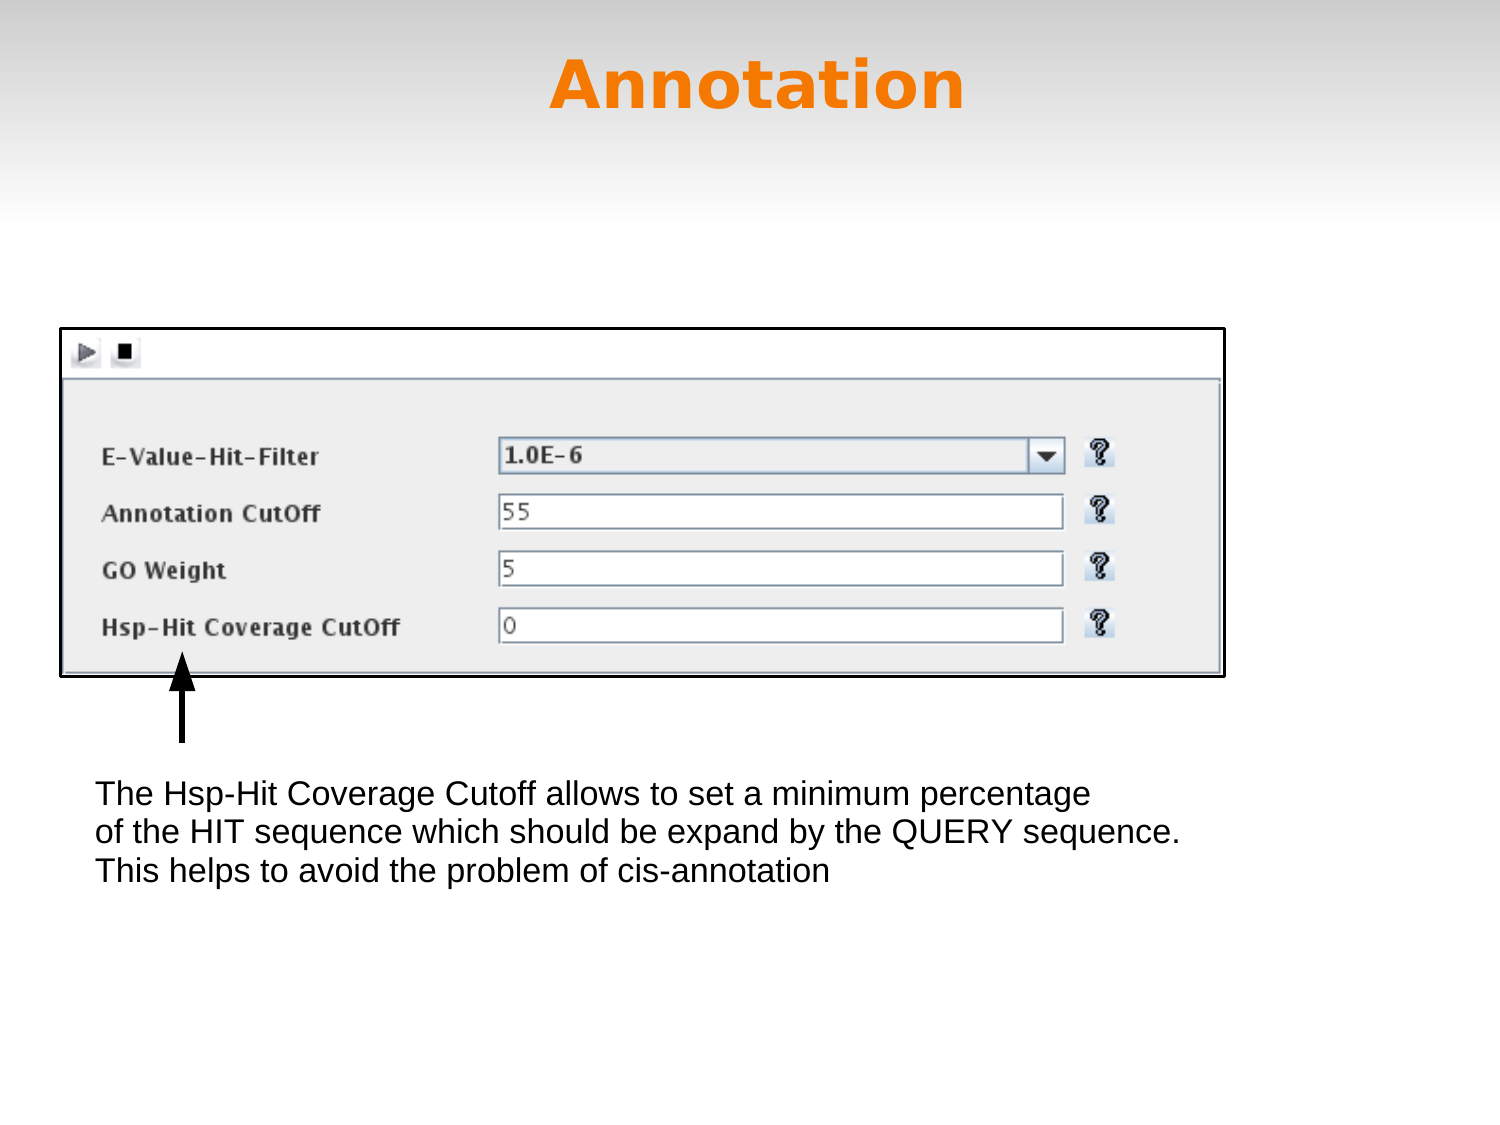

# Annotation
The Hsp-Hit Coverage Cutoff allows to set a minimum percentage
of the HIT sequence which should be expand by the QUERY sequence.
This helps to avoid the problem of cis-annotation